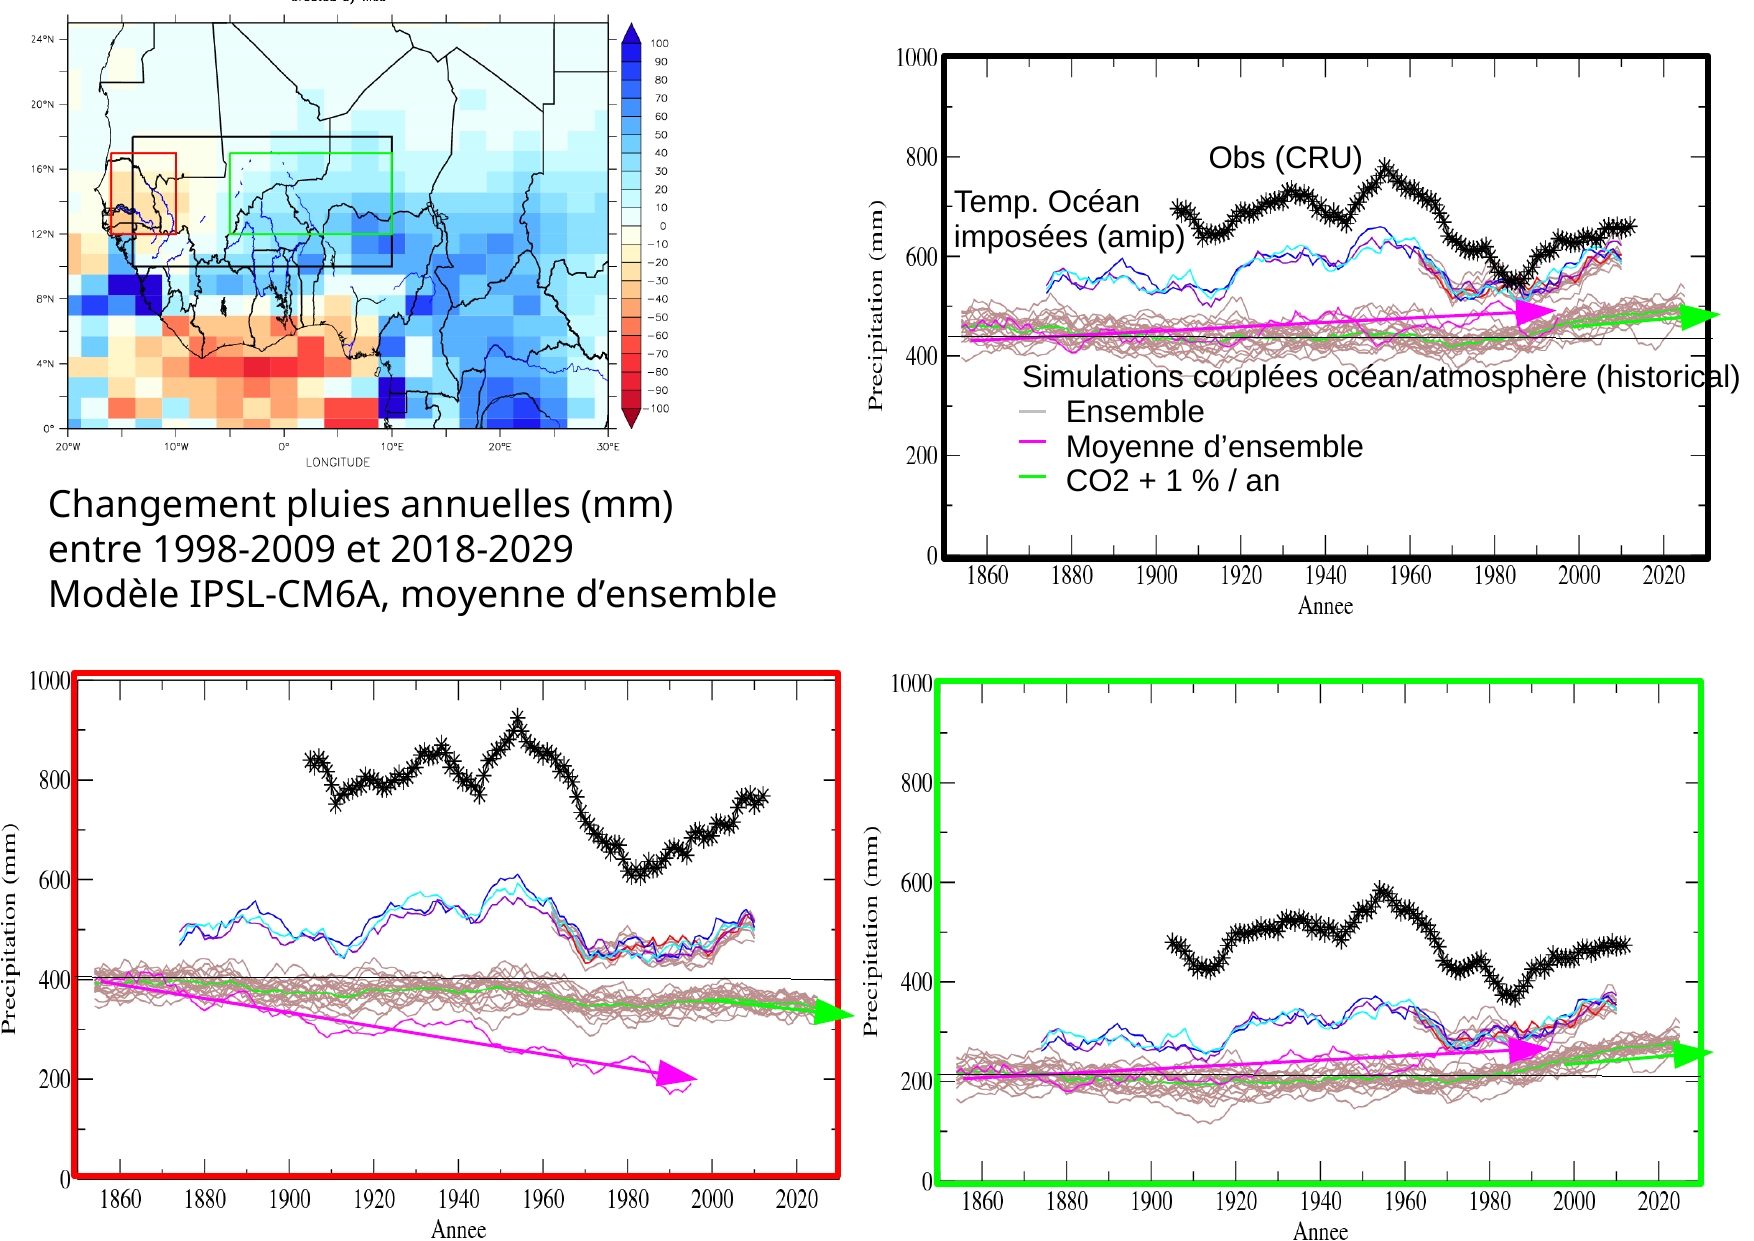

Obs (CRU)
Temp. Océan
imposées (amip)
Simulations couplées océan/atmosphère (historical)
 Ensemble
 Moyenne d’ensemble
 CO2 + 1 % / an
Changement pluies annuelles (mm)
entre 1998-2009 et 2018-2029
Modèle IPSL-CM6A, moyenne d’ensemble